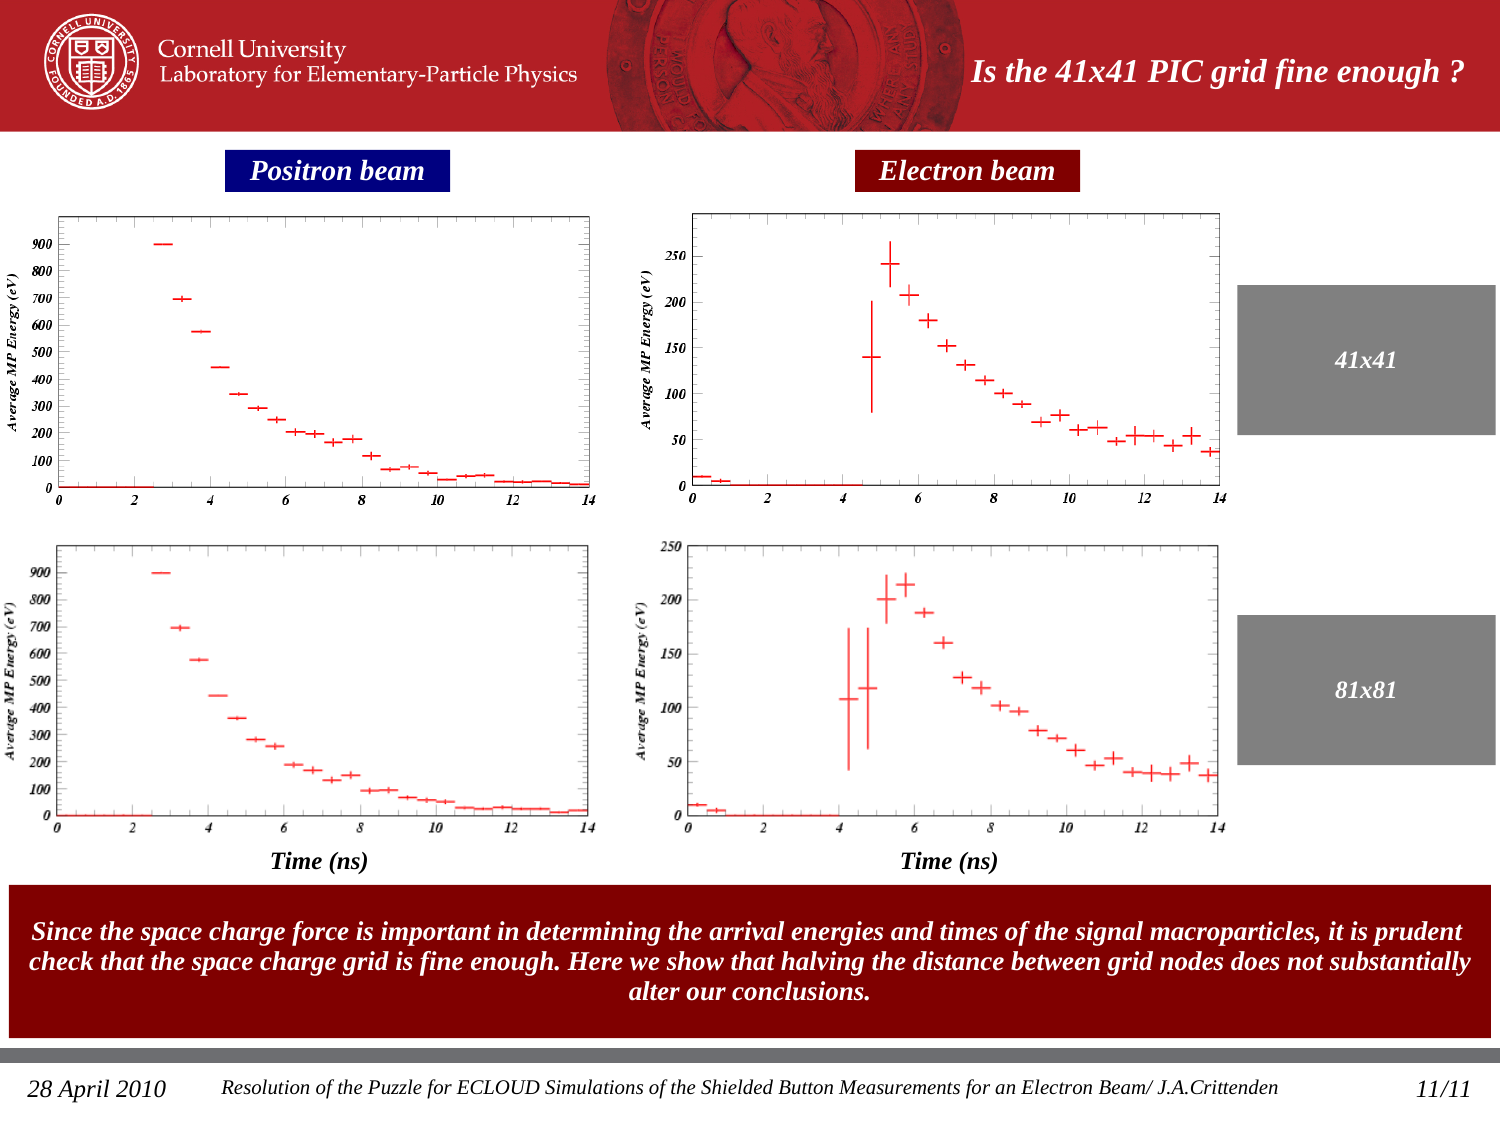

Is the 41x41 PIC grid fine enough ?
Positron beam
Electron beam
41x41
81x81
Time (ns)
Time (ns)
Since the space charge force is important in determining the arrival energies and times of the signal macroparticles, it is prudent check that the space charge grid is fine enough. Here we show that halving the distance between grid nodes does not substantially alter our conclusions.